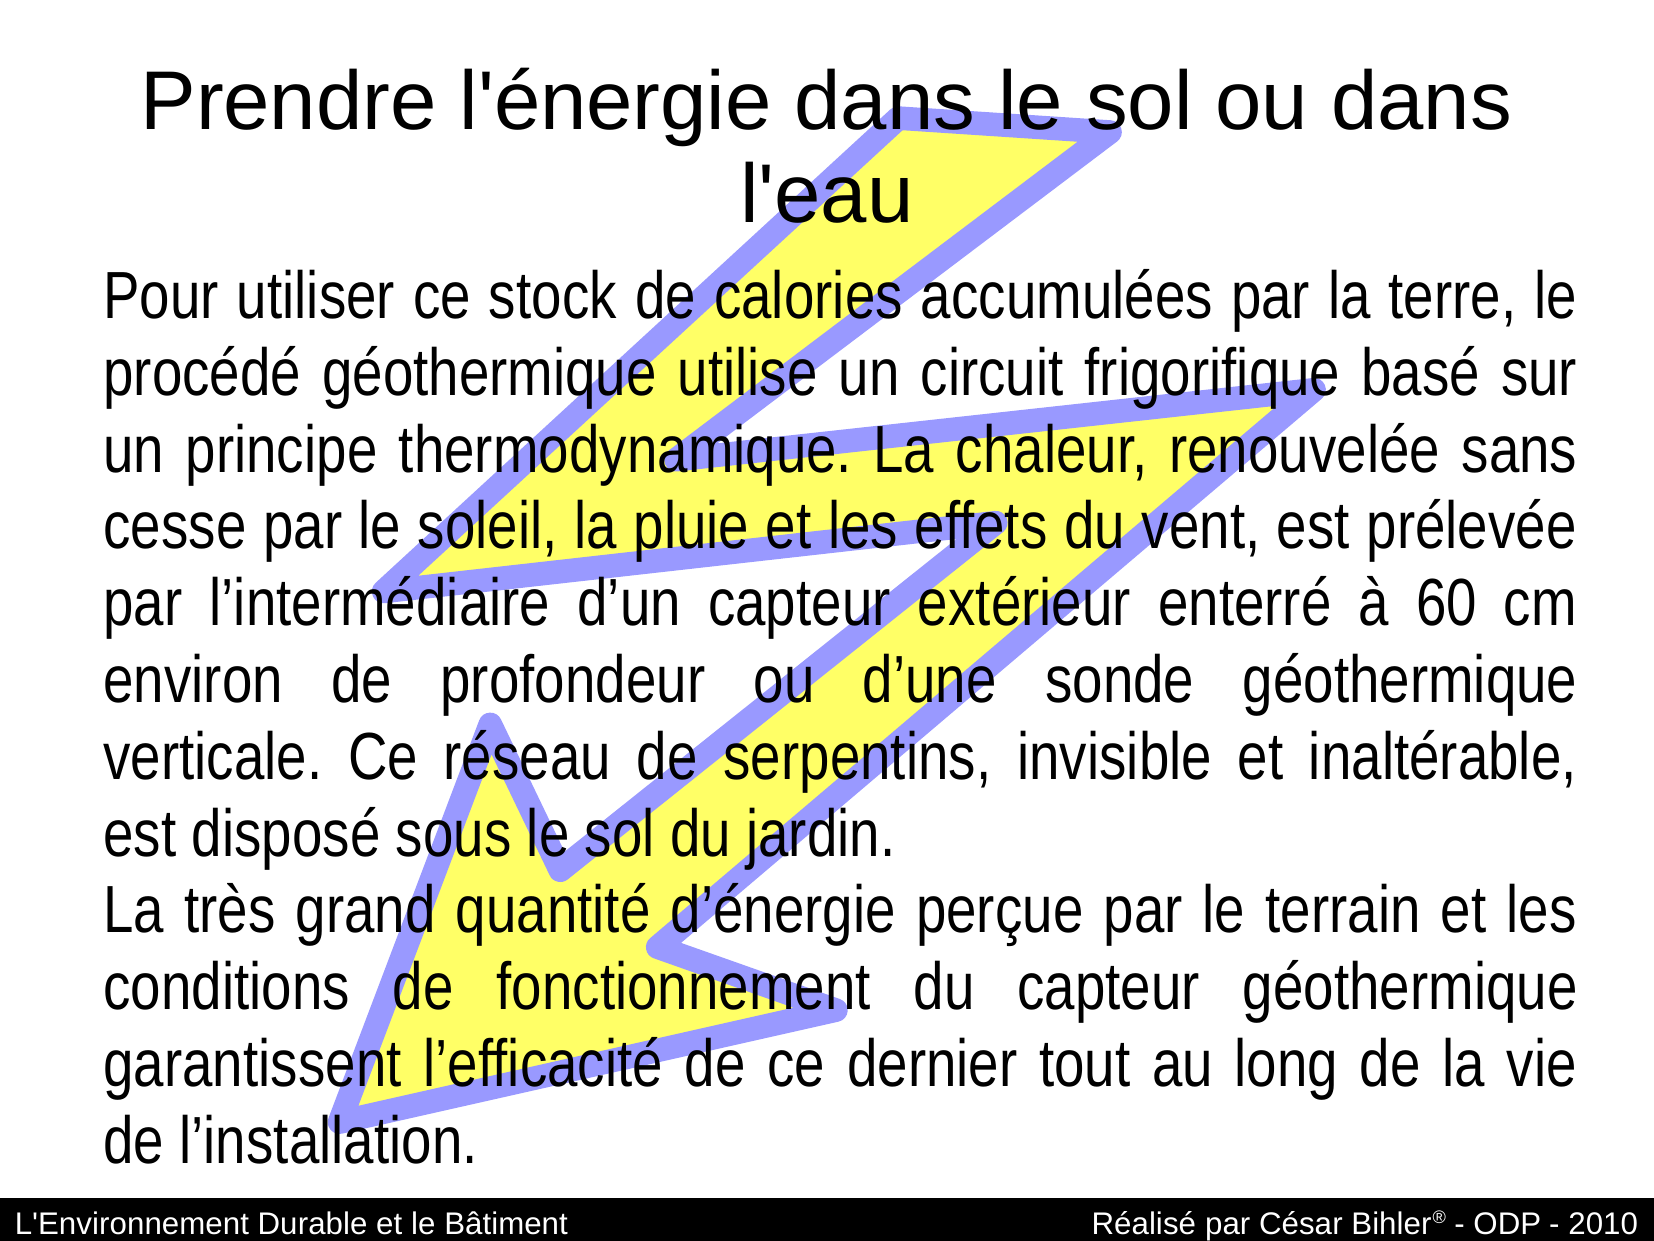

# Prendre l'énergie dans le sol ou dans l'eau
Pour utiliser ce stock de calories accumulées par la terre, le procédé géothermique utilise un circuit frigorifique basé sur un principe thermodynamique. La chaleur, renouvelée sans cesse par le soleil, la pluie et les effets du vent, est prélevée par l’intermédiaire d’un capteur extérieur enterré à 60 cm environ de profondeur ou d’une sonde géothermique verticale. Ce réseau de serpentins, invisible et inaltérable, est disposé sous le sol du jardin.
La très grand quantité d’énergie perçue par le terrain et les conditions de fonctionnement du capteur géothermique garantissent l’efficacité de ce dernier tout au long de la vie de l’installation.
L'Environnement Durable et le Bâtiment							 Réalisé par César Bihler® - ODP - 2010